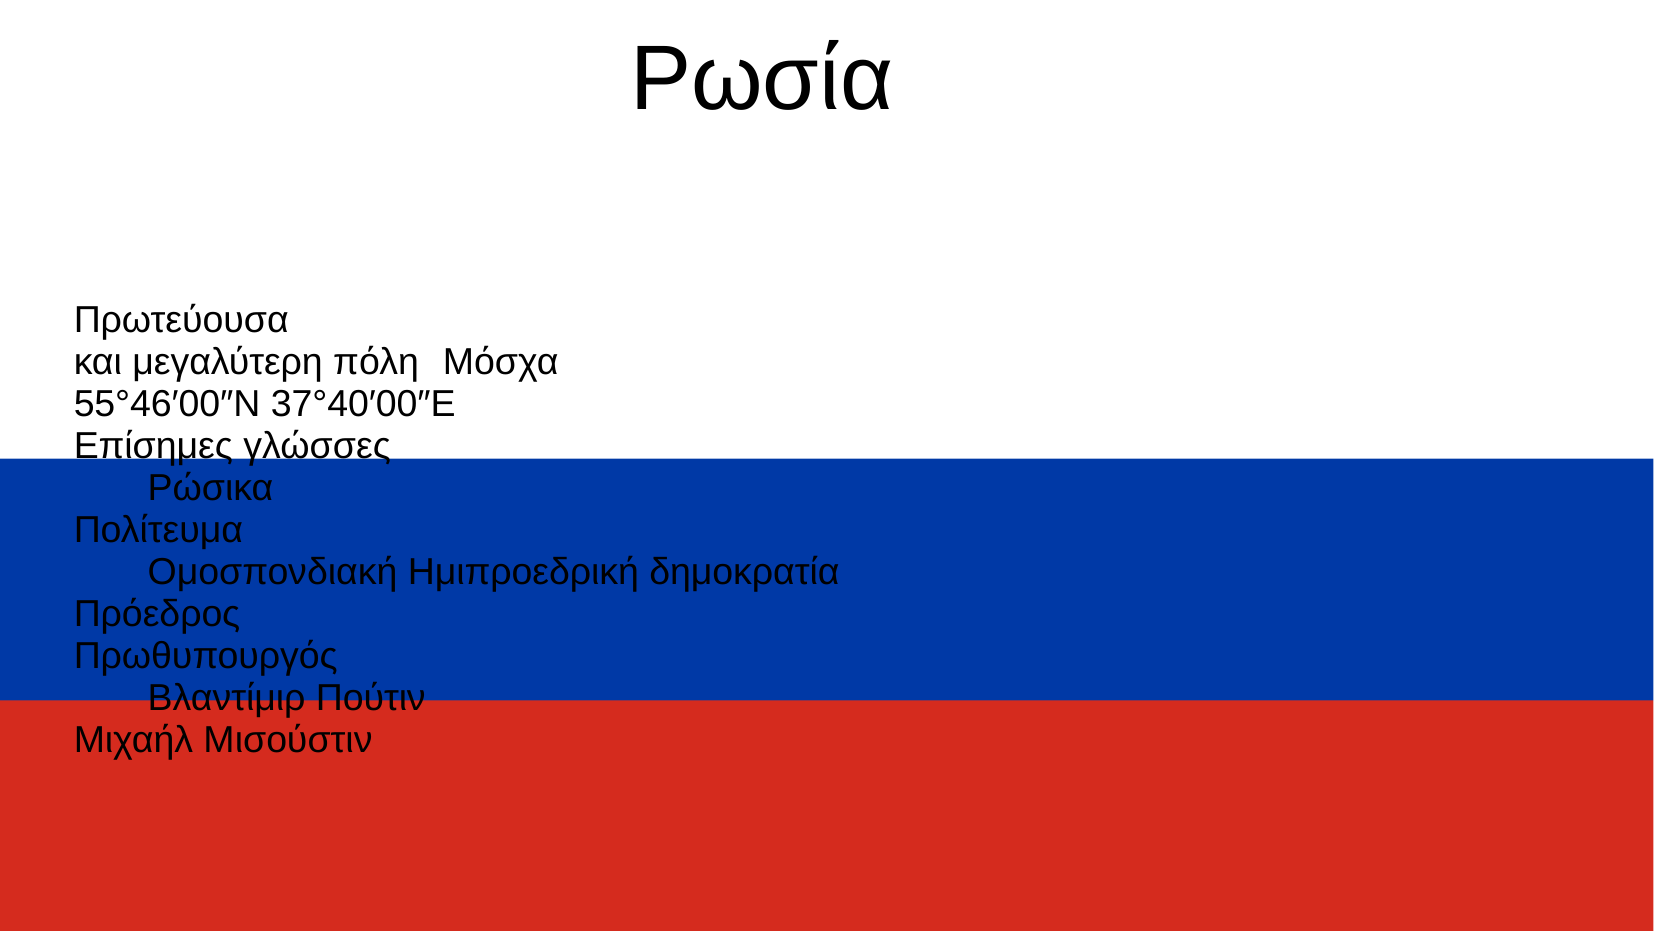

# Ρωσία
Πρωτεύουσα
και μεγαλύτερη πόλη	Μόσχα
55°46′00″N 37°40′00″E
Επίσημες γλώσσες
	Ρώσικα
Πολίτευμα
	Ομοσπονδιακή Ημιπροεδρική δημοκρατία
Πρόεδρος
Πρωθυπουργός
	Βλαντίμιρ Πούτιν
Μιχαήλ Μισούστιν